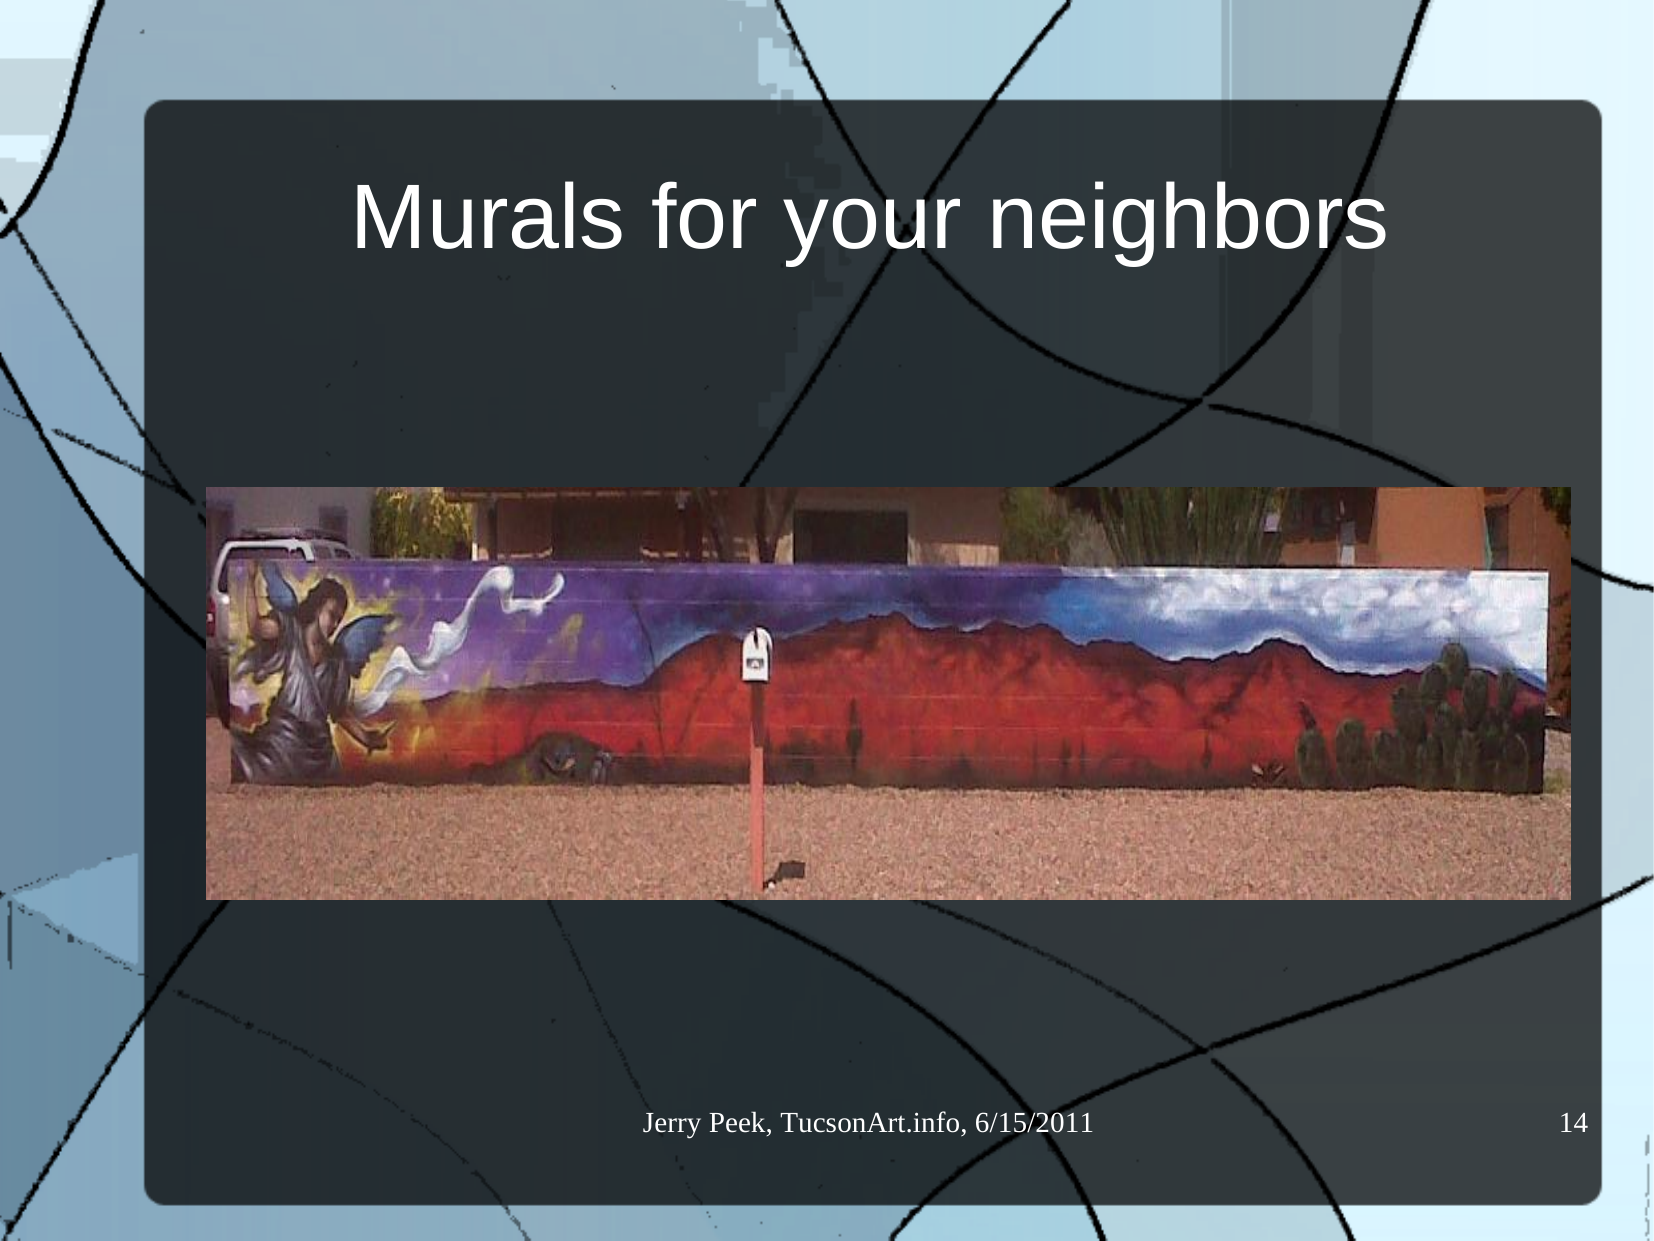

# Murals for your neighbors
Jerry Peek, TucsonArt.info, 6/15/2011
14